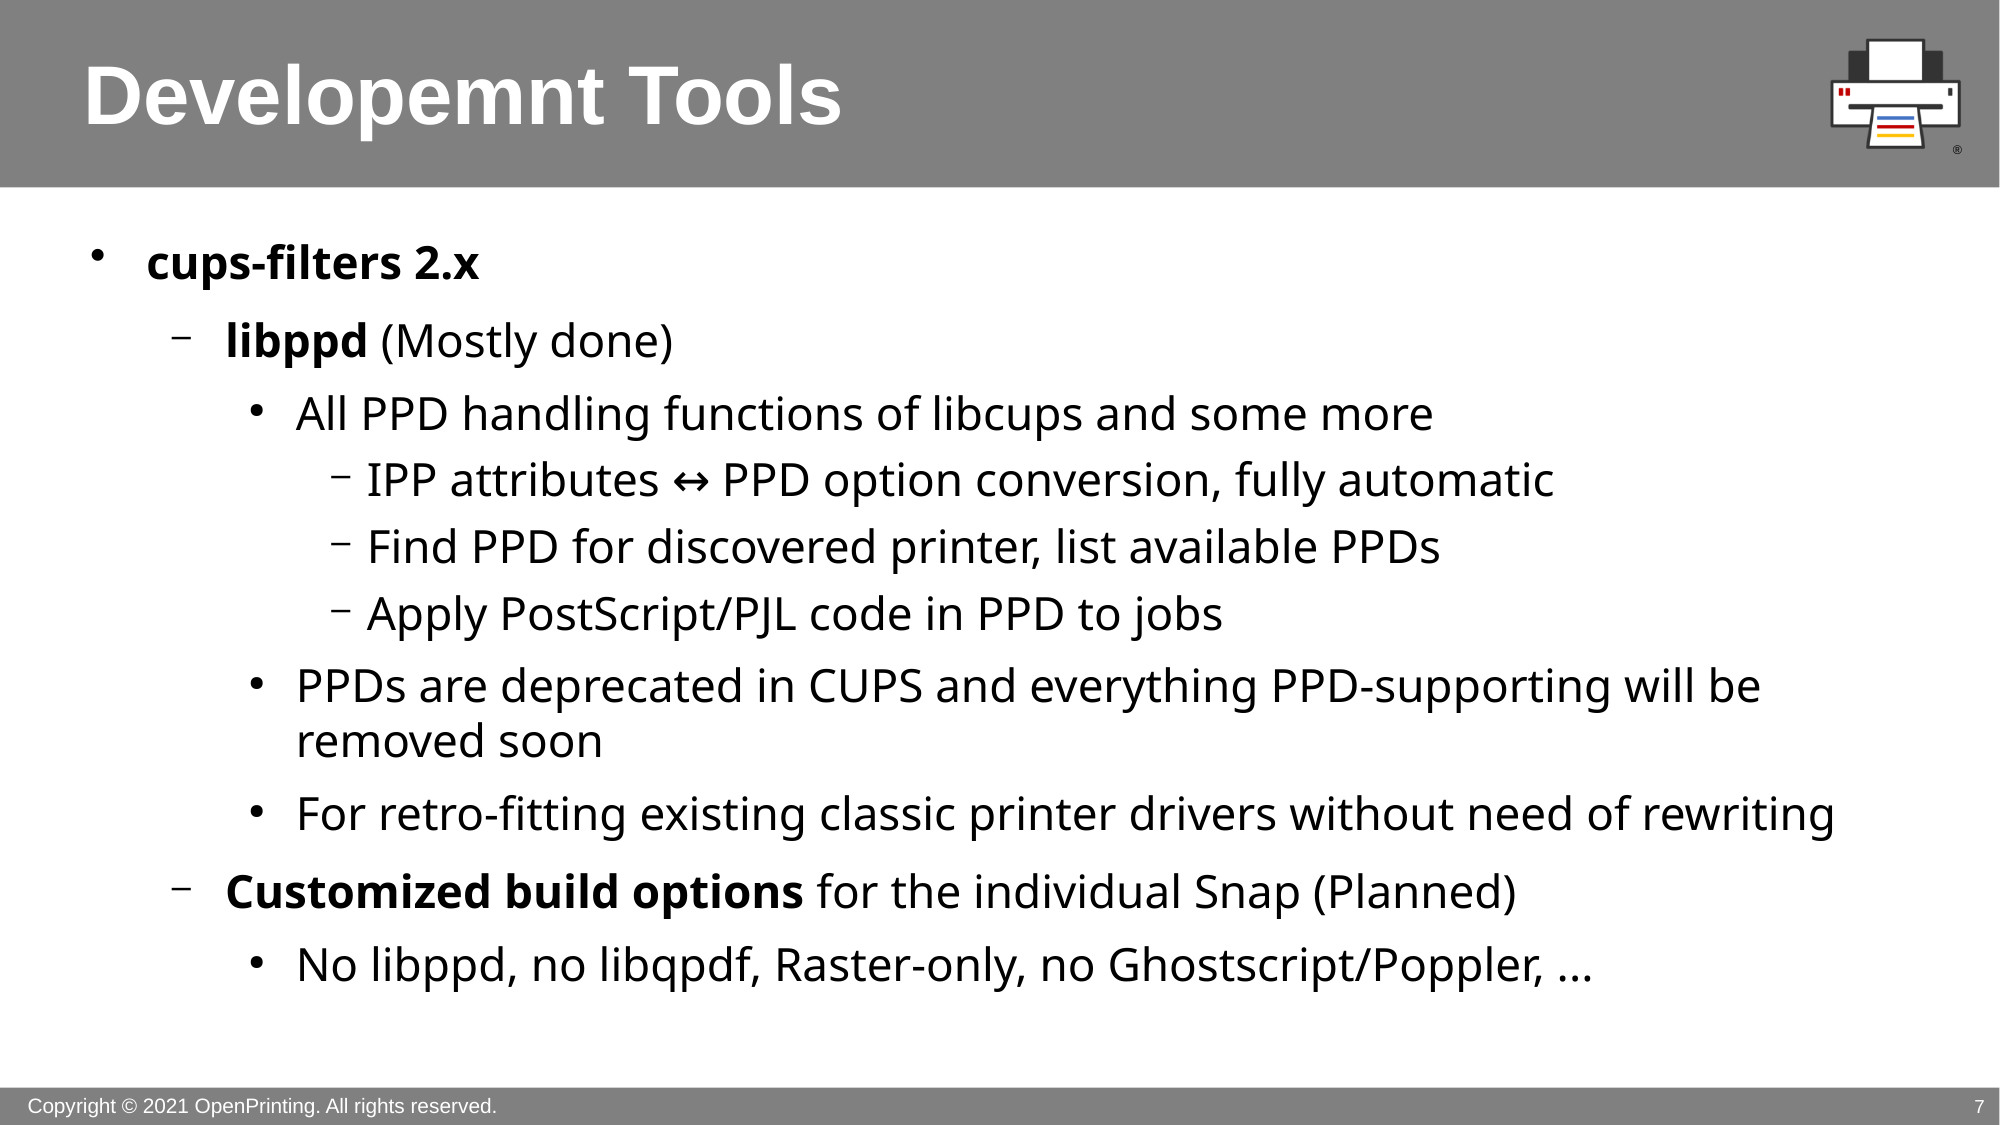

Developemnt Tools
# cups-filters 2.x
libppd (Mostly done)
All PPD handling functions of libcups and some more
IPP attributes ↔ PPD option conversion, fully automatic
Find PPD for discovered printer, list available PPDs
Apply PostScript/PJL code in PPD to jobs
PPDs are deprecated in CUPS and everything PPD-supporting will be removed soon
For retro-fitting existing classic printer drivers without need of rewriting
Customized build options for the individual Snap (Planned)
No libppd, no libqpdf, Raster-only, no Ghostscript/Poppler, ...